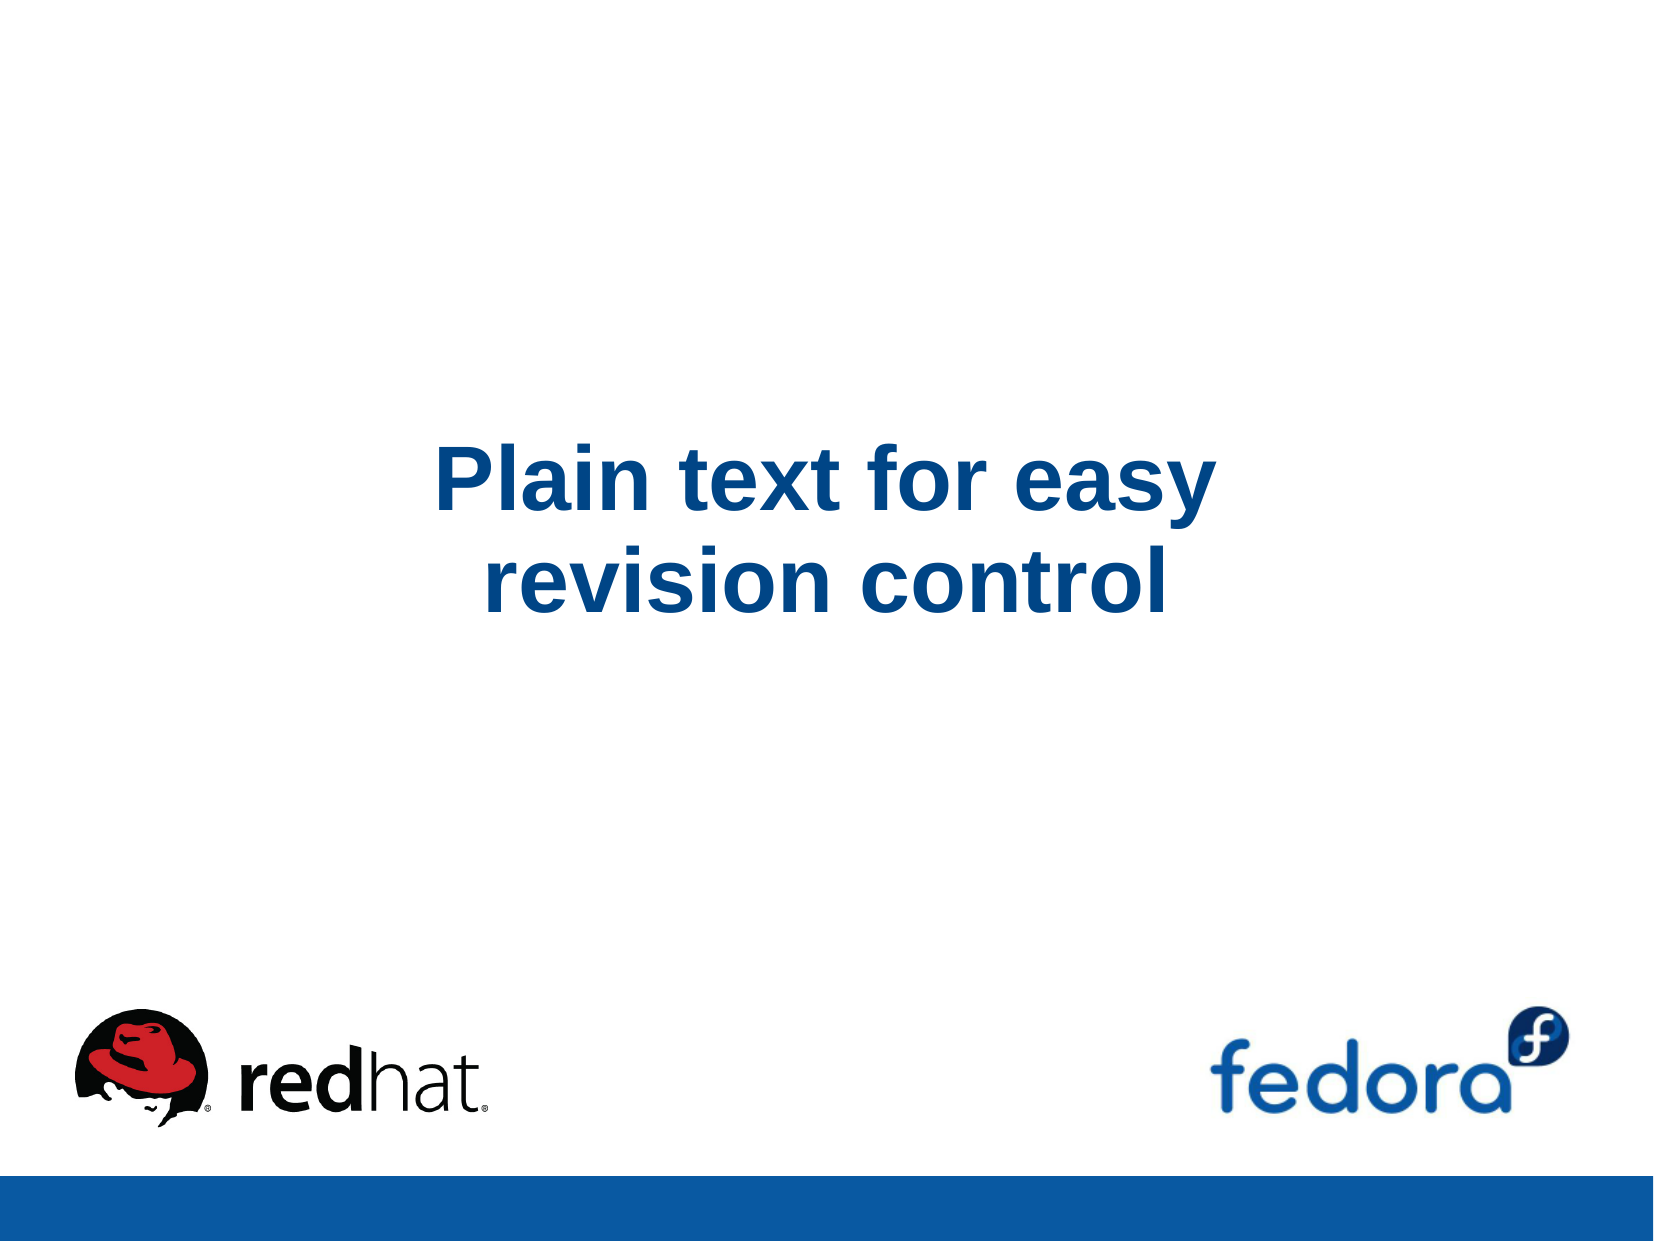

# Plain text for easy revision control